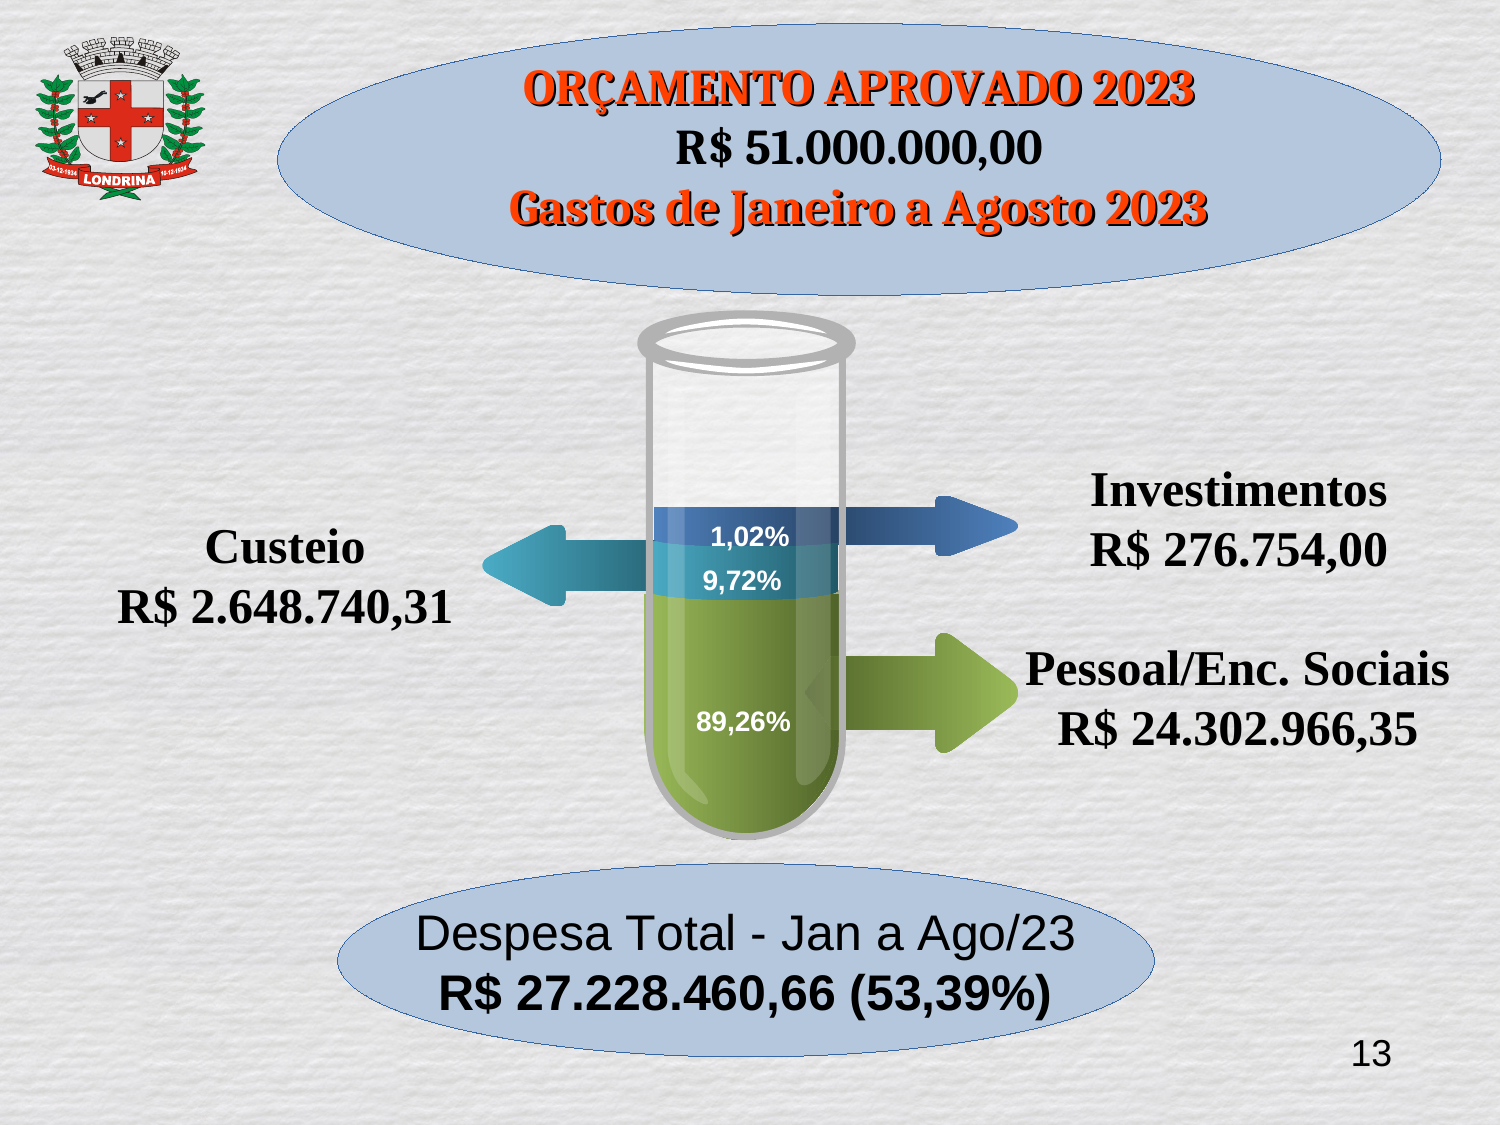

ORÇAMENTO APROVADO 2023
R$ 51.000.000,00
Gastos de Janeiro a Agosto 2023
Investimentos
R$ 276.754,00
Custeio
R$ 2.648.740,31
1,02%
9,72%
88,15%
89,26%
Pessoal/Enc. Sociais
R$ 24.302.966,35
Despesa Total - Jan a Ago/23
R$ 27.228.460,66 (53,39%)